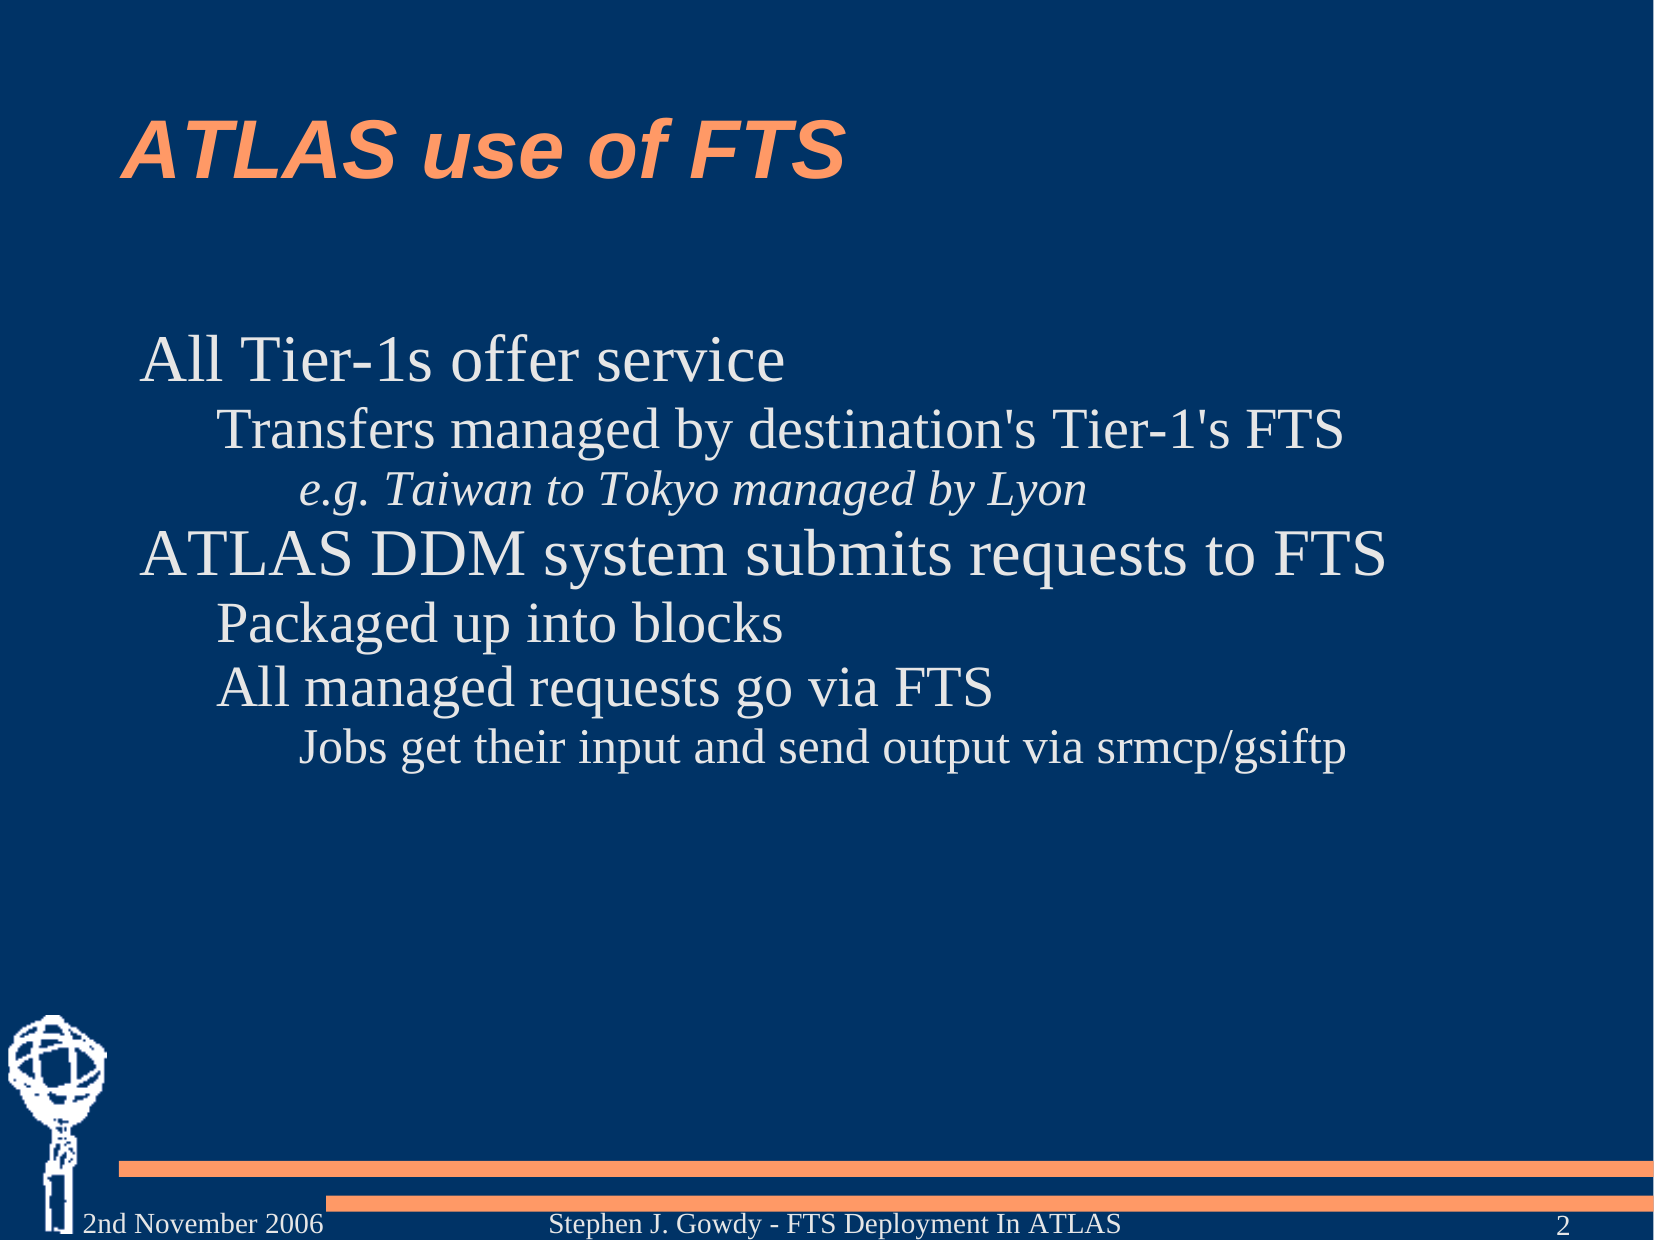

# ATLAS use of FTS
All Tier-1s offer service
Transfers managed by destination's Tier-1's FTS
e.g. Taiwan to Tokyo managed by Lyon
ATLAS DDM system submits requests to FTS
Packaged up into blocks
All managed requests go via FTS
Jobs get their input and send output via srmcp/gsiftp
2nd November 2006
Stephen J. Gowdy - FTS Deployment In ATLAS
2